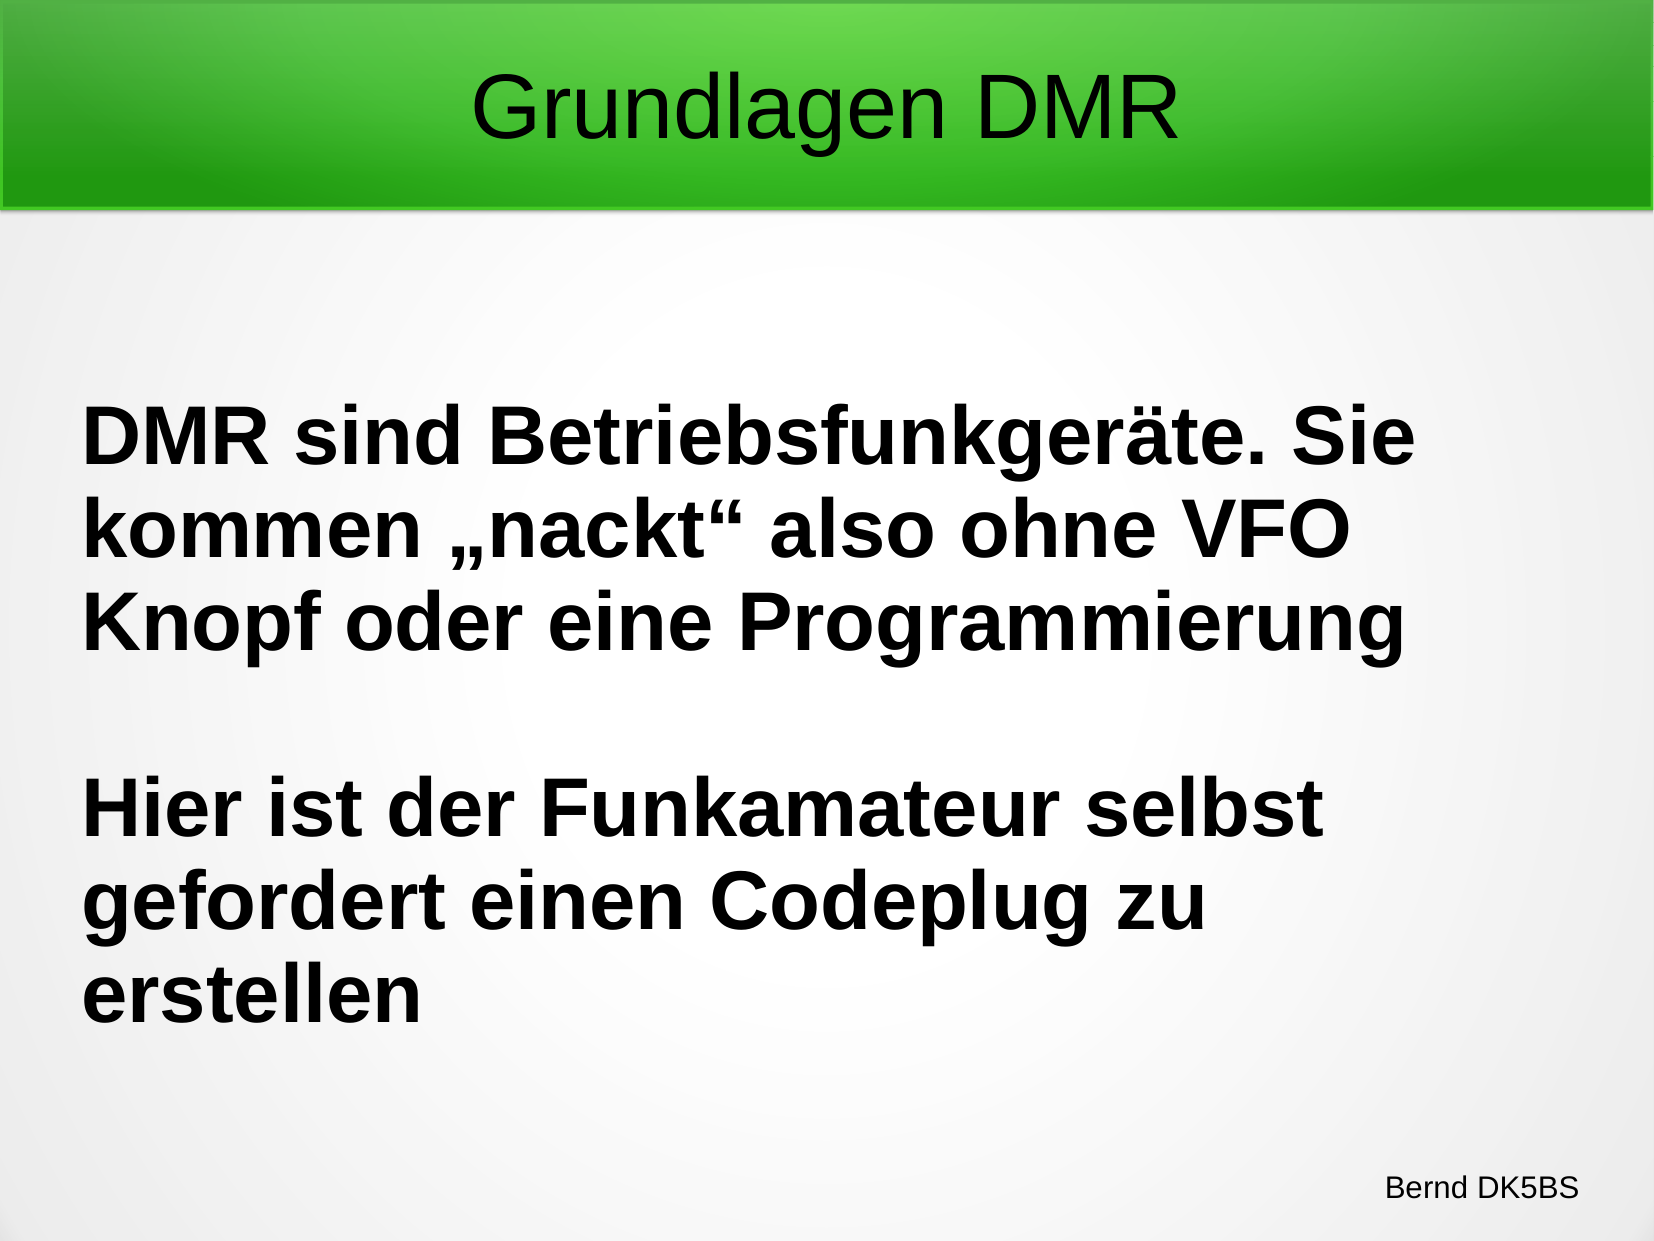

# Grundlagen DMR
DMR sind Betriebsfunkgeräte. Sie kommen „nackt“ also ohne VFO Knopf oder eine Programmierung
Hier ist der Funkamateur selbst gefordert einen Codeplug zu erstellen
Bernd DK5BS